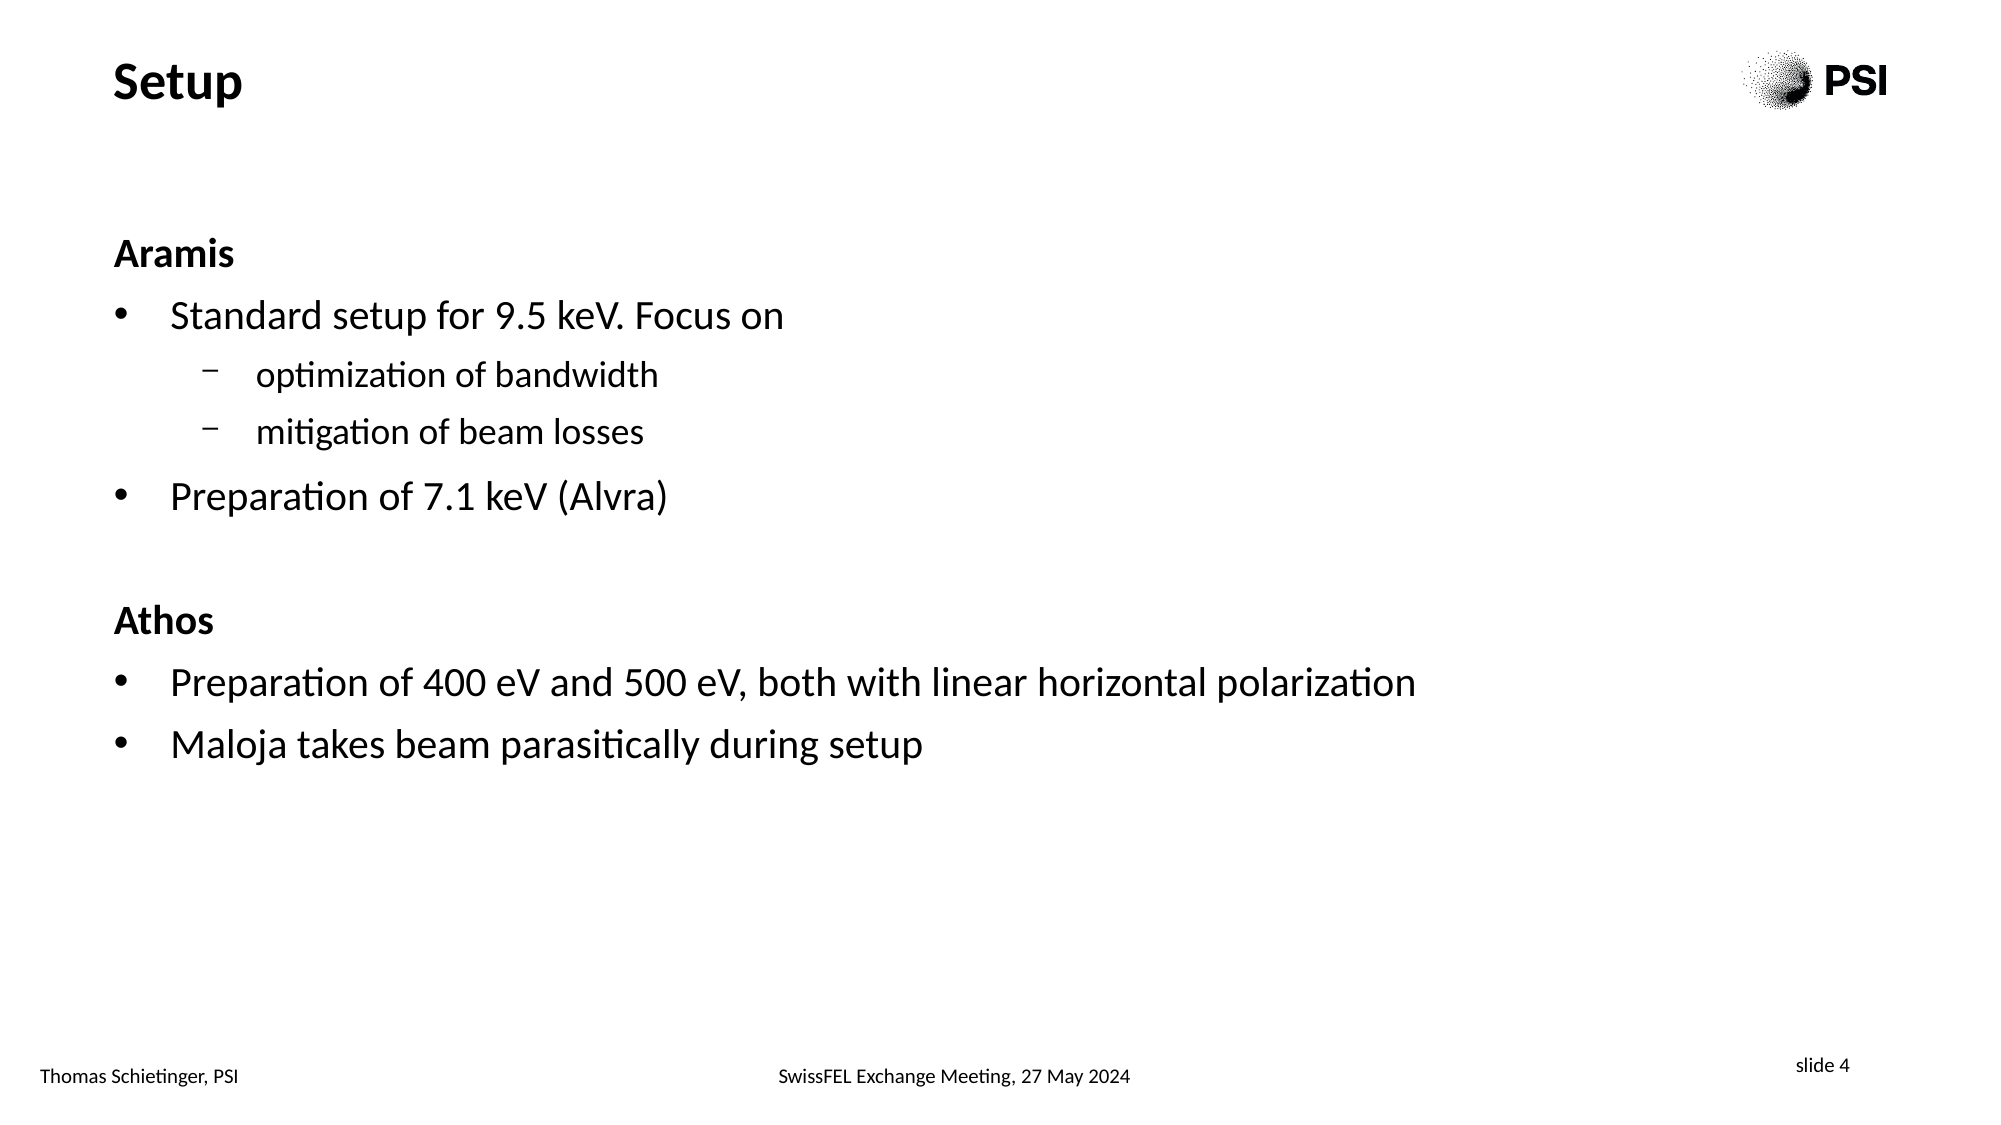

Setup
# Aramis
Standard setup for 9.5 keV. Focus on
optimization of bandwidth
mitigation of beam losses
Preparation of 7.1 keV (Alvra)
Athos
Preparation of 400 eV and 500 eV, both with linear horizontal polarization
Maloja takes beam parasitically during setup
4
PSI Center for Accelerator Science and Engineering